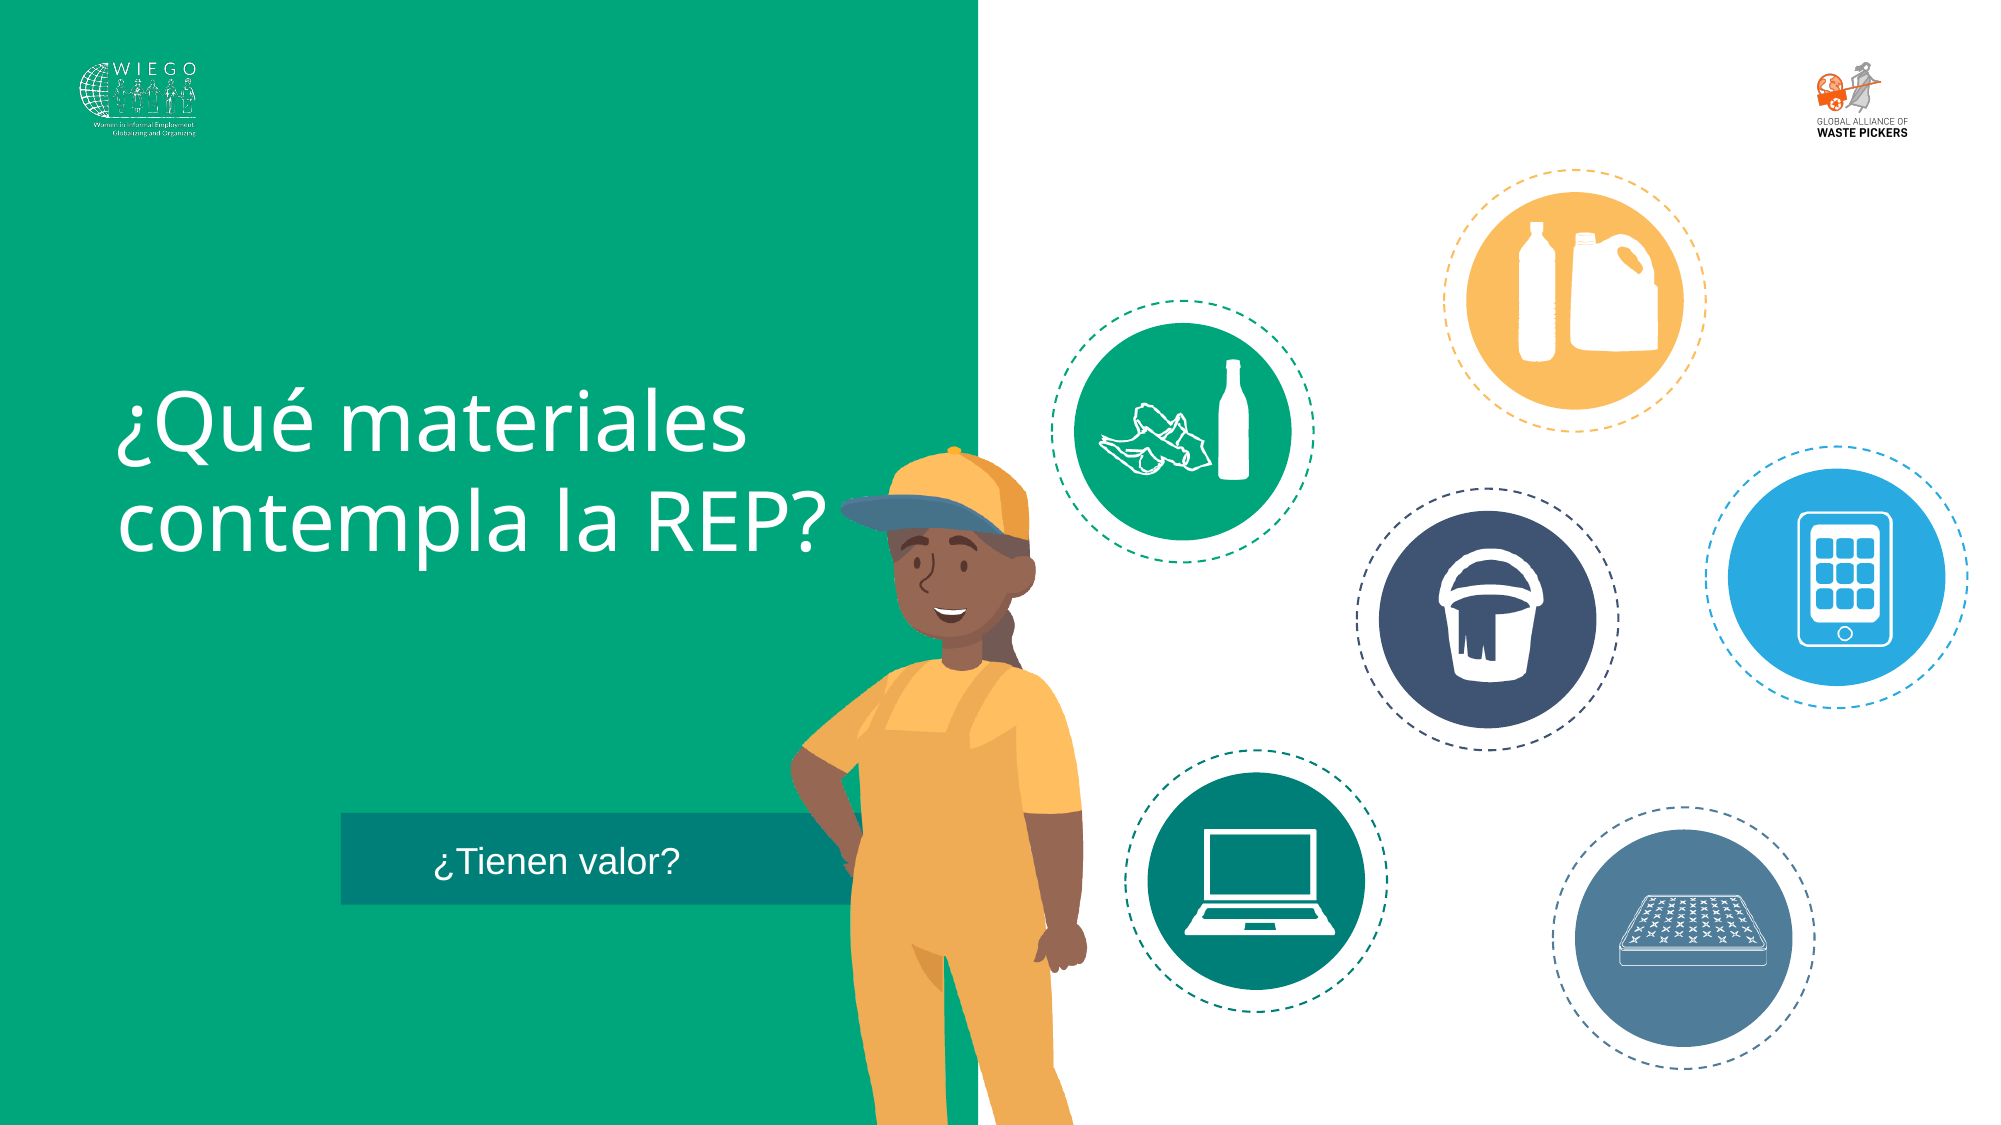

¿Qué materiales contempla la REP?
¿Tienen valor?